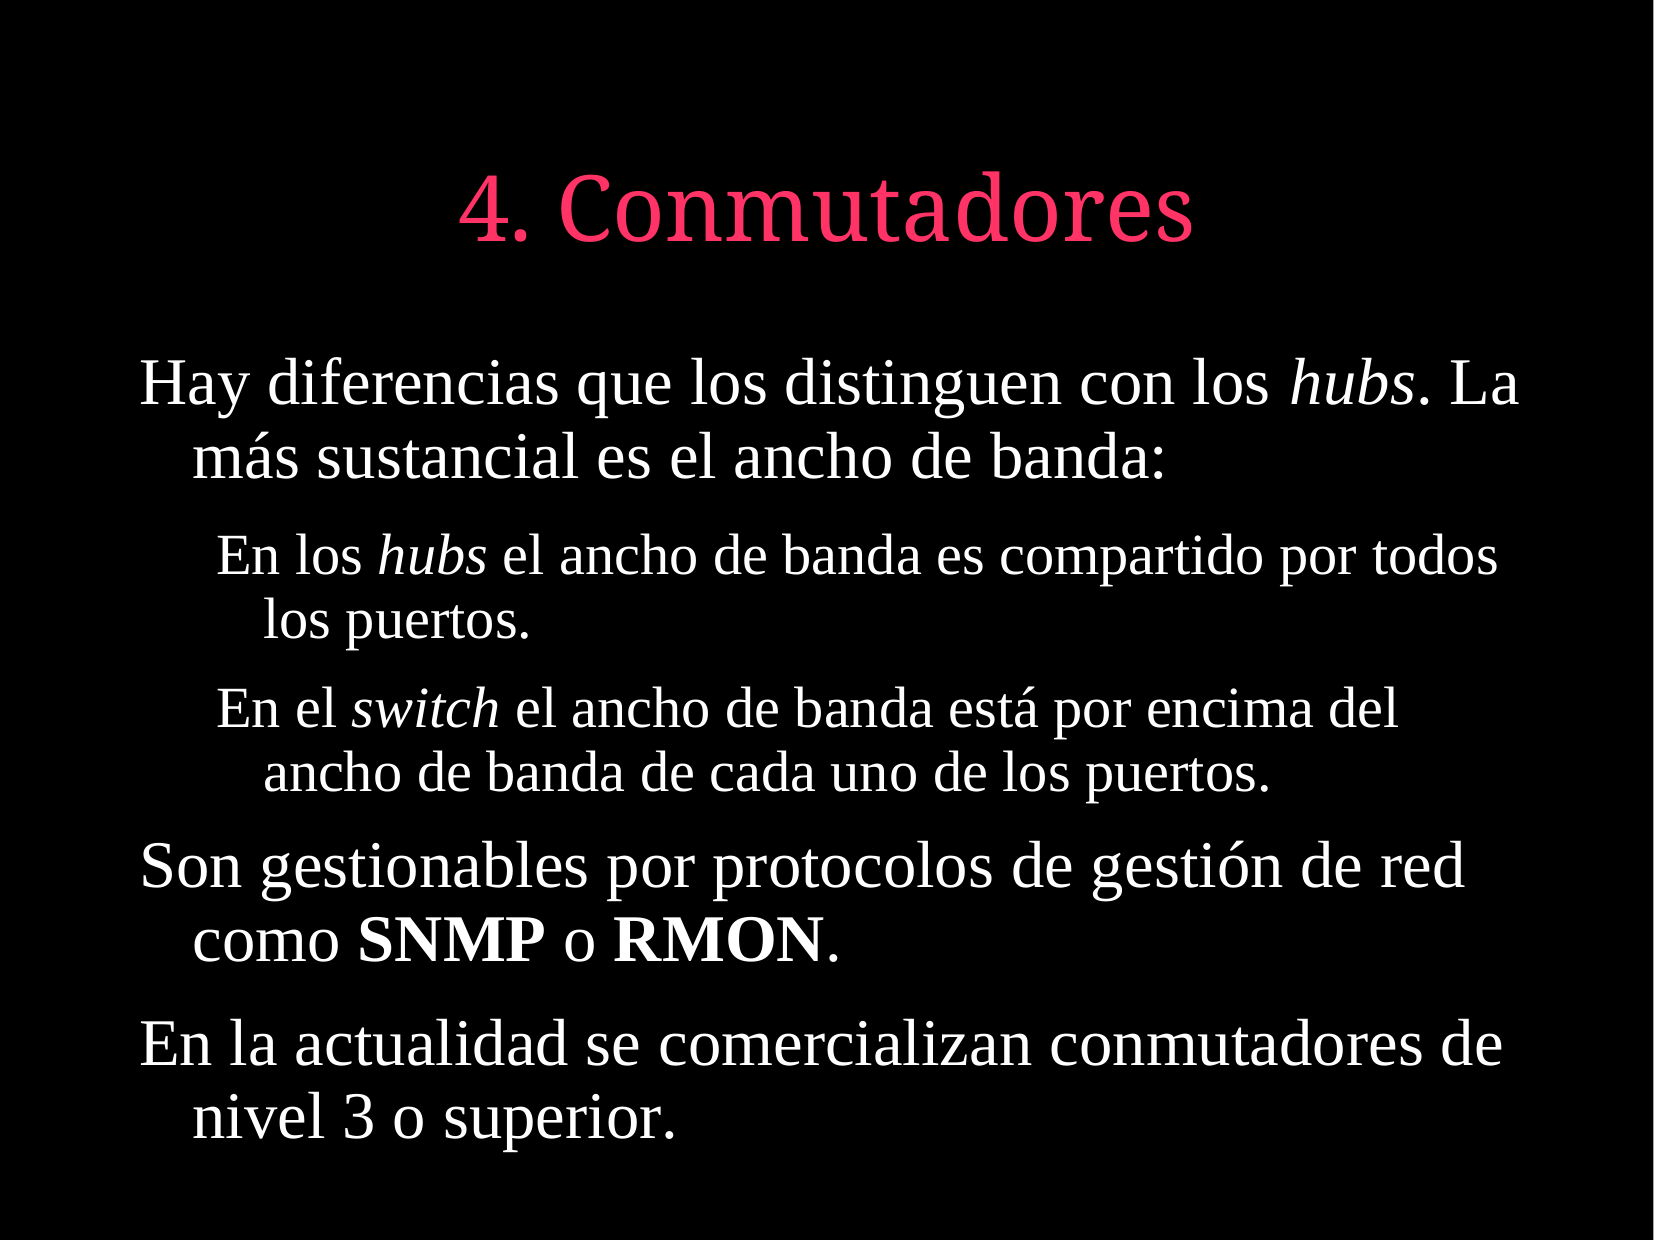

# 4. Conmutadores
Hay diferencias que los distinguen con los hubs. La más sustancial es el ancho de banda:
En los hubs el ancho de banda es compartido por todos los puertos.
En el switch el ancho de banda está por encima del ancho de banda de cada uno de los puertos.
Son gestionables por protocolos de gestión de red como SNMP o RMON.
En la actualidad se comercializan conmutadores de nivel 3 o superior.